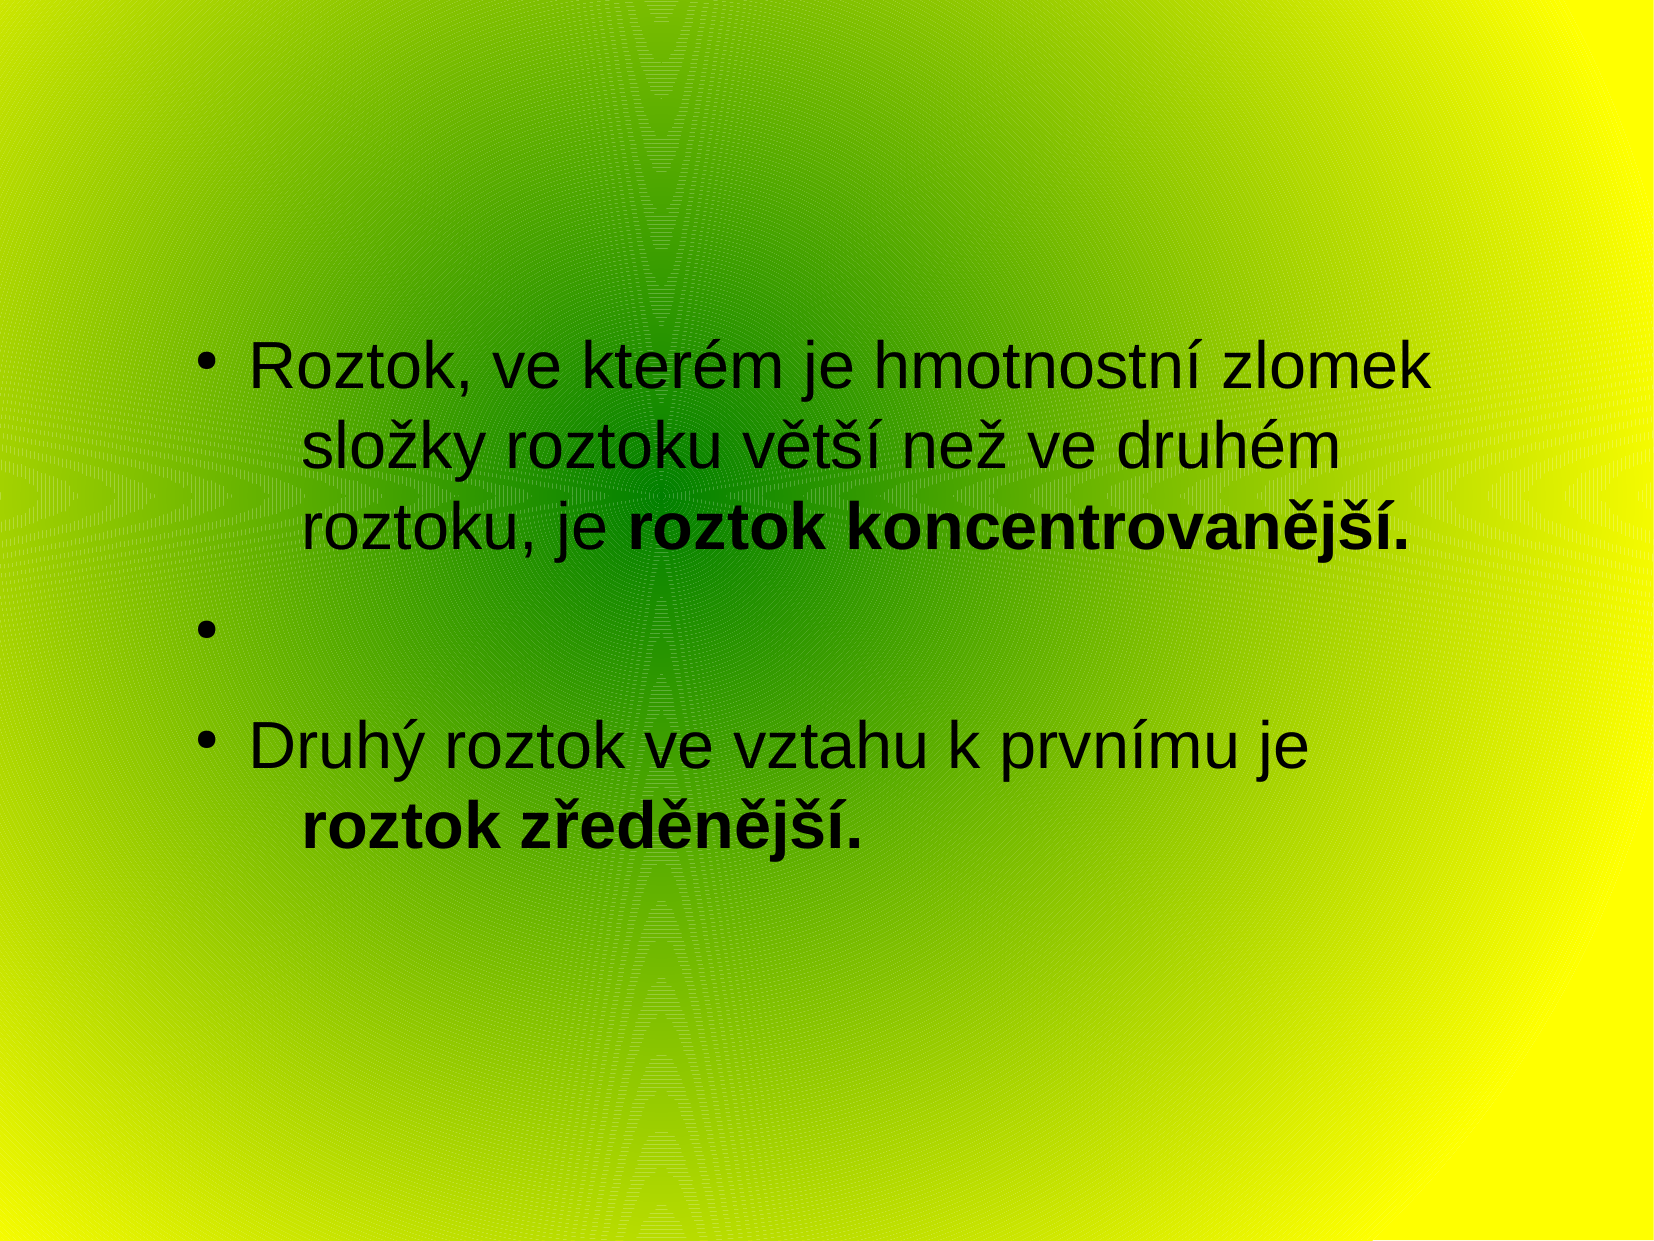

# Roztok, ve kterém je hmotnostní zlomek složky roztoku větší než ve druhém roztoku, je roztok koncentrovanější.
Druhý roztok ve vztahu k prvnímu je roztok zředěnější.